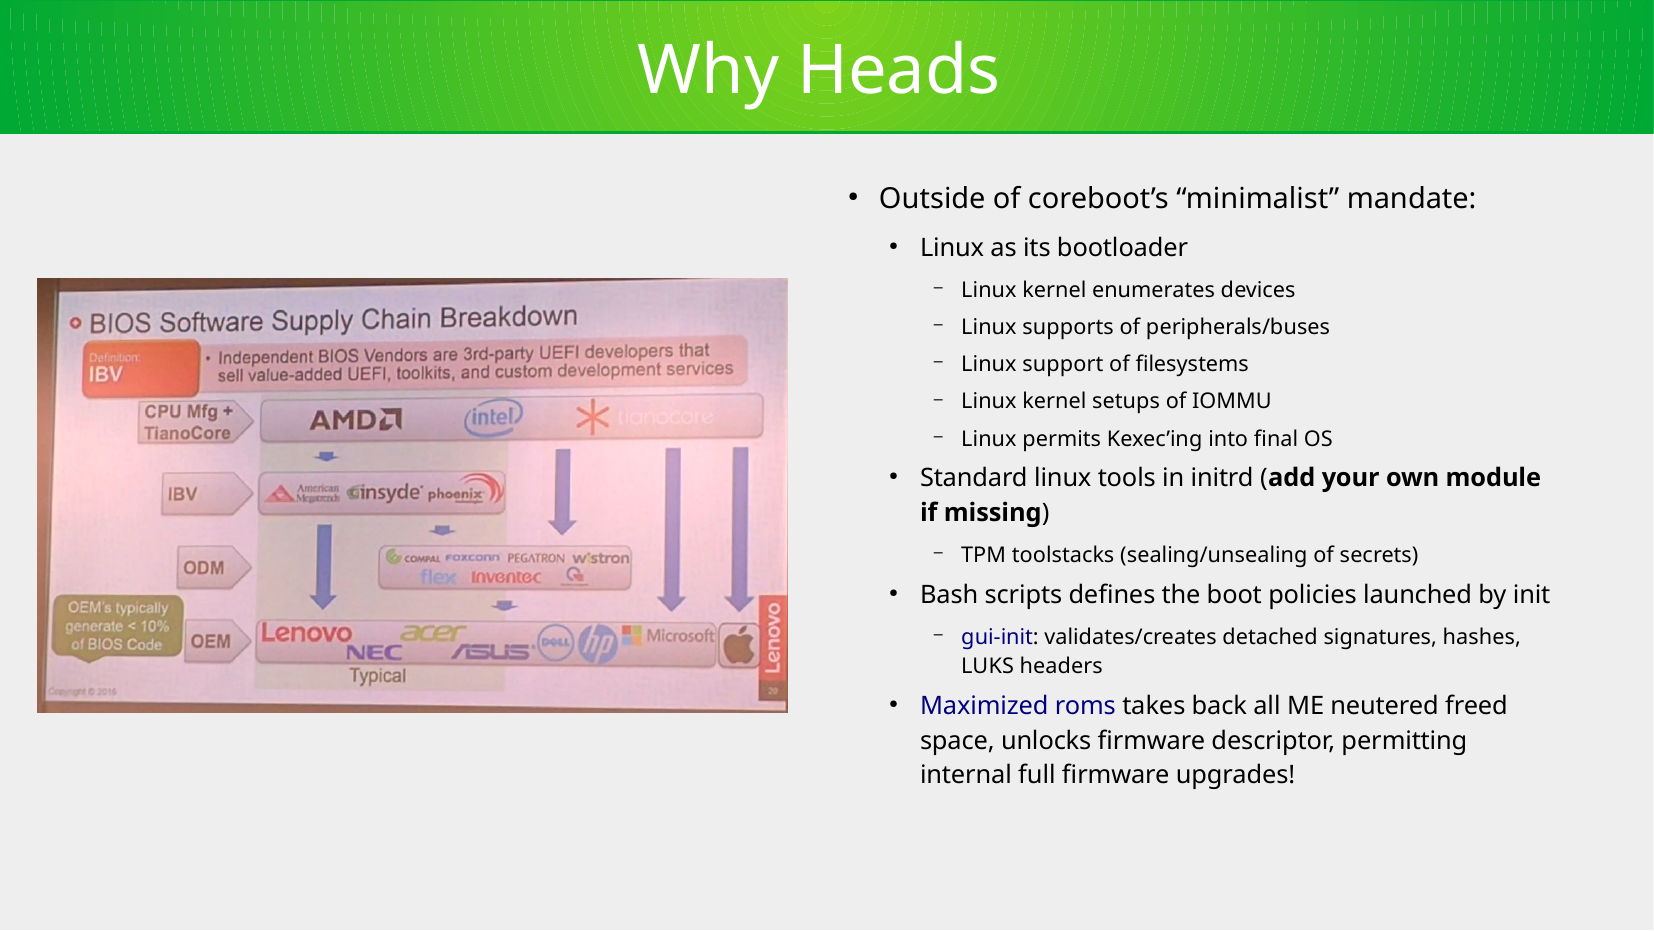

# Why Heads
Outside of coreboot’s “minimalist” mandate:
Linux as its bootloader
Linux kernel enumerates devices
Linux supports of peripherals/buses
Linux support of filesystems
Linux kernel setups of IOMMU
Linux permits Kexec’ing into final OS
Standard linux tools in initrd (add your own module if missing)
TPM toolstacks (sealing/unsealing of secrets)
Bash scripts defines the boot policies launched by init
gui-init: validates/creates detached signatures, hashes, LUKS headers
Maximized roms takes back all ME neutered freed space, unlocks firmware descriptor, permitting internal full firmware upgrades!